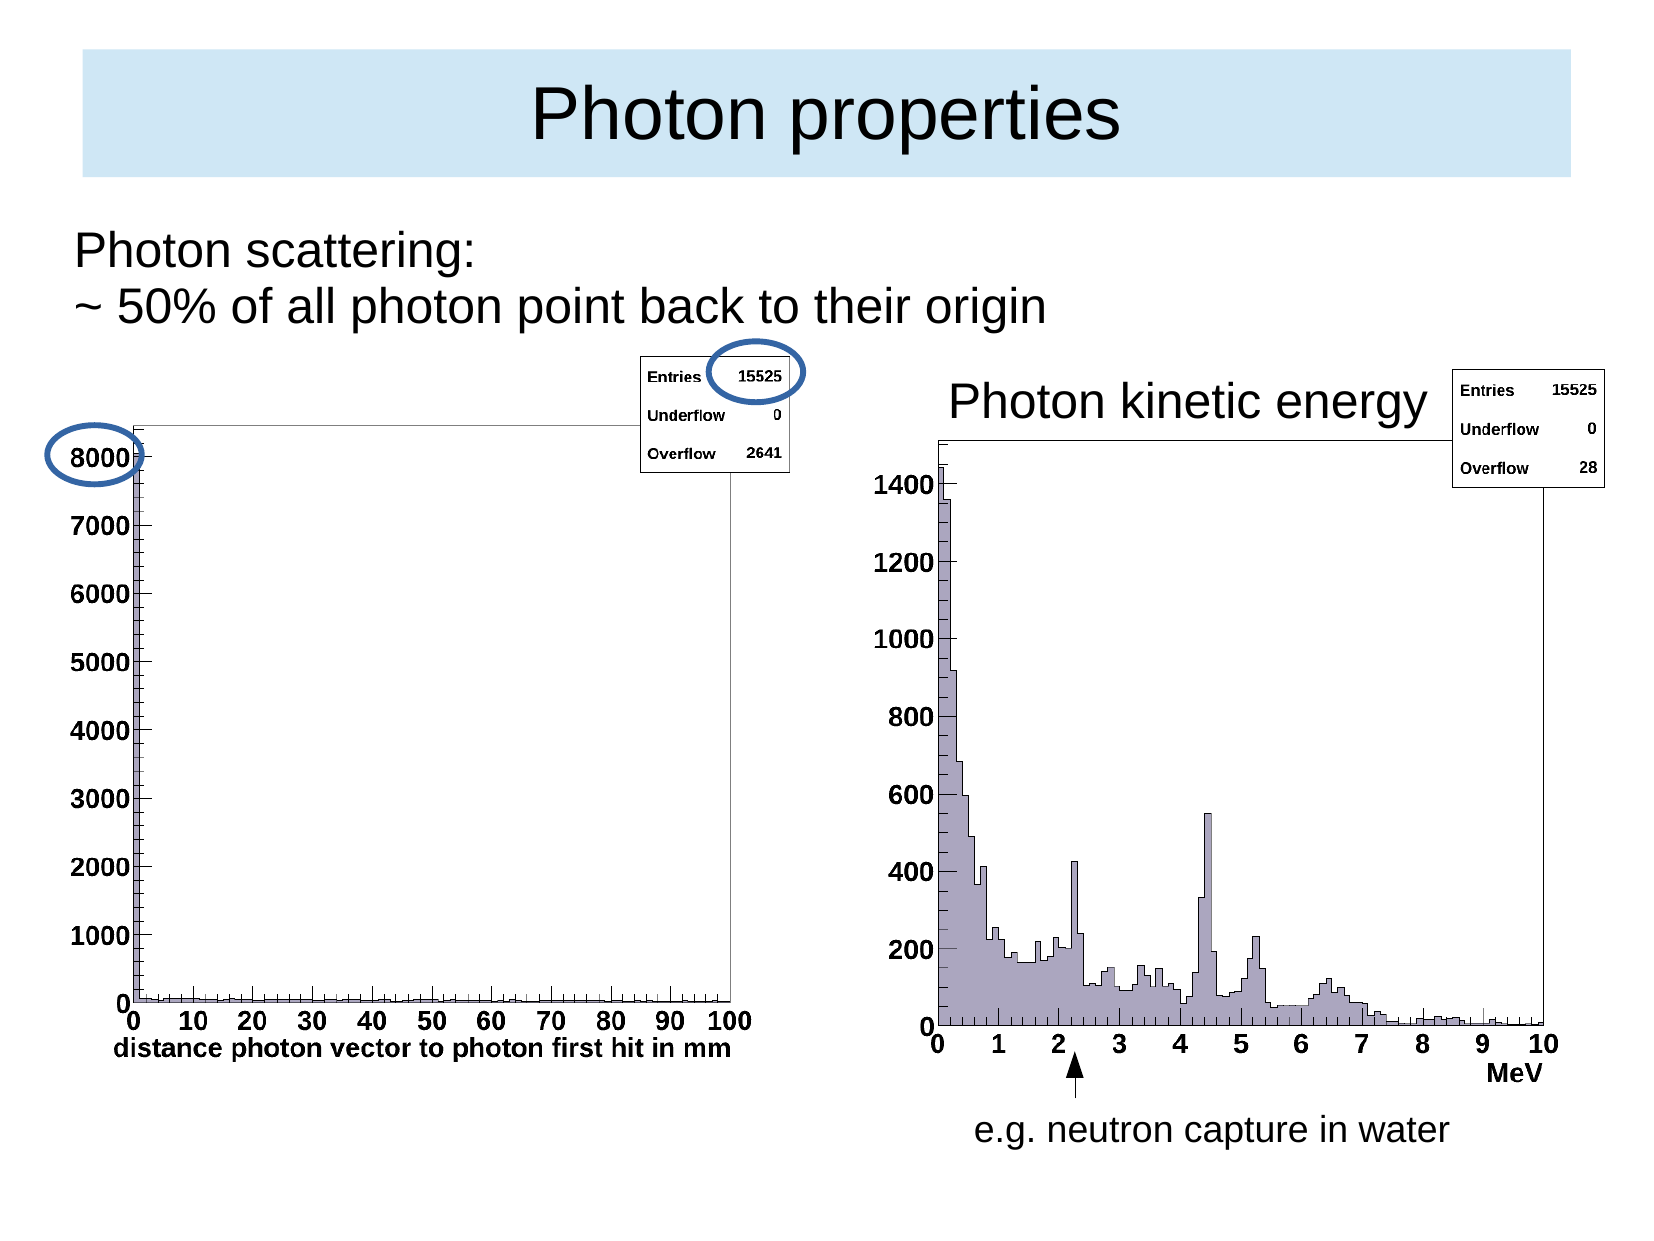

# Photon properties
Photon scattering:
~ 50% of all photon point back to their origin
Photon kinetic energy
e.g. neutron capture in water